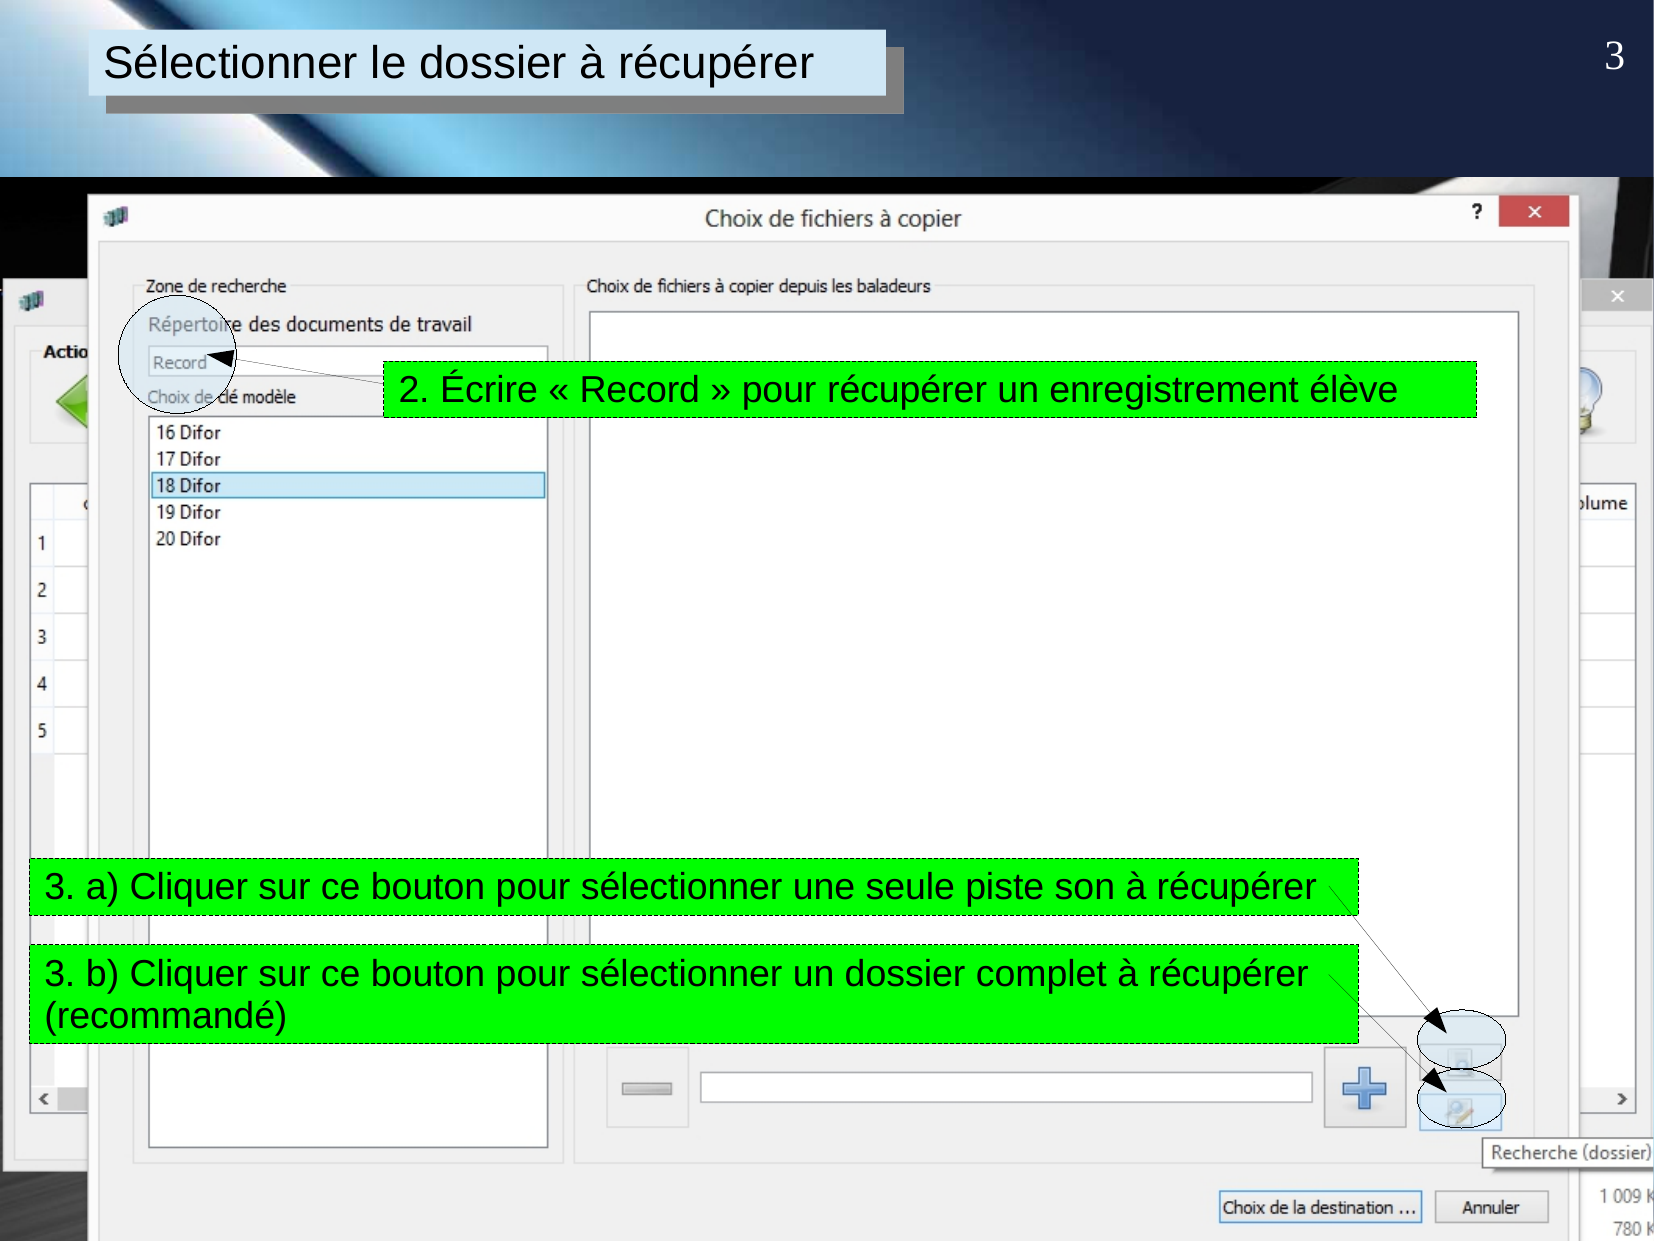

Sélectionner le dossier à récupérer
3
2. Écrire « Record » pour récupérer un enregistrement élève
3. a) Cliquer sur ce bouton pour sélectionner une seule piste son à récupérer
3. b) Cliquer sur ce bouton pour sélectionner un dossier complet à récupérer (recommandé)